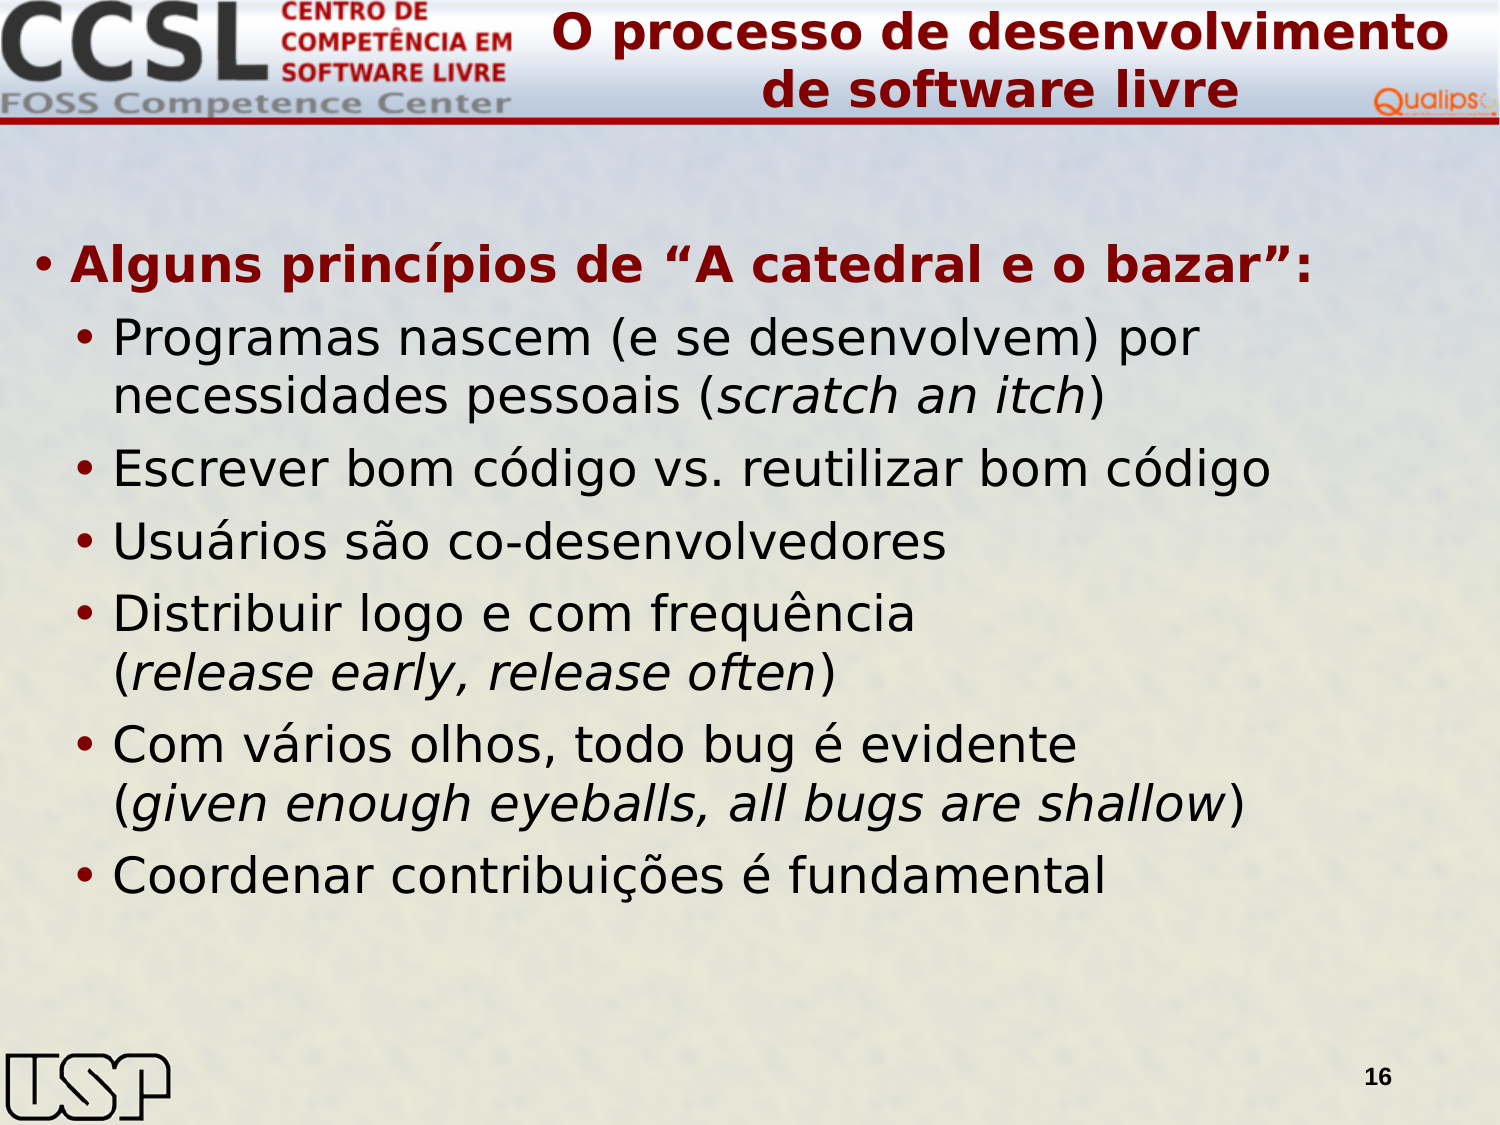

# O processo de desenvolvimento de software livre
Alguns princípios de “A catedral e o bazar”:
Programas nascem (e se desenvolvem) por necessidades pessoais (scratch an itch)
Escrever bom código vs. reutilizar bom código
Usuários são co-desenvolvedores
Distribuir logo e com frequência
(release early, release often)
Com vários olhos, todo bug é evidente
(given enough eyeballs, all bugs are shallow)
Coordenar contribuições é fundamental